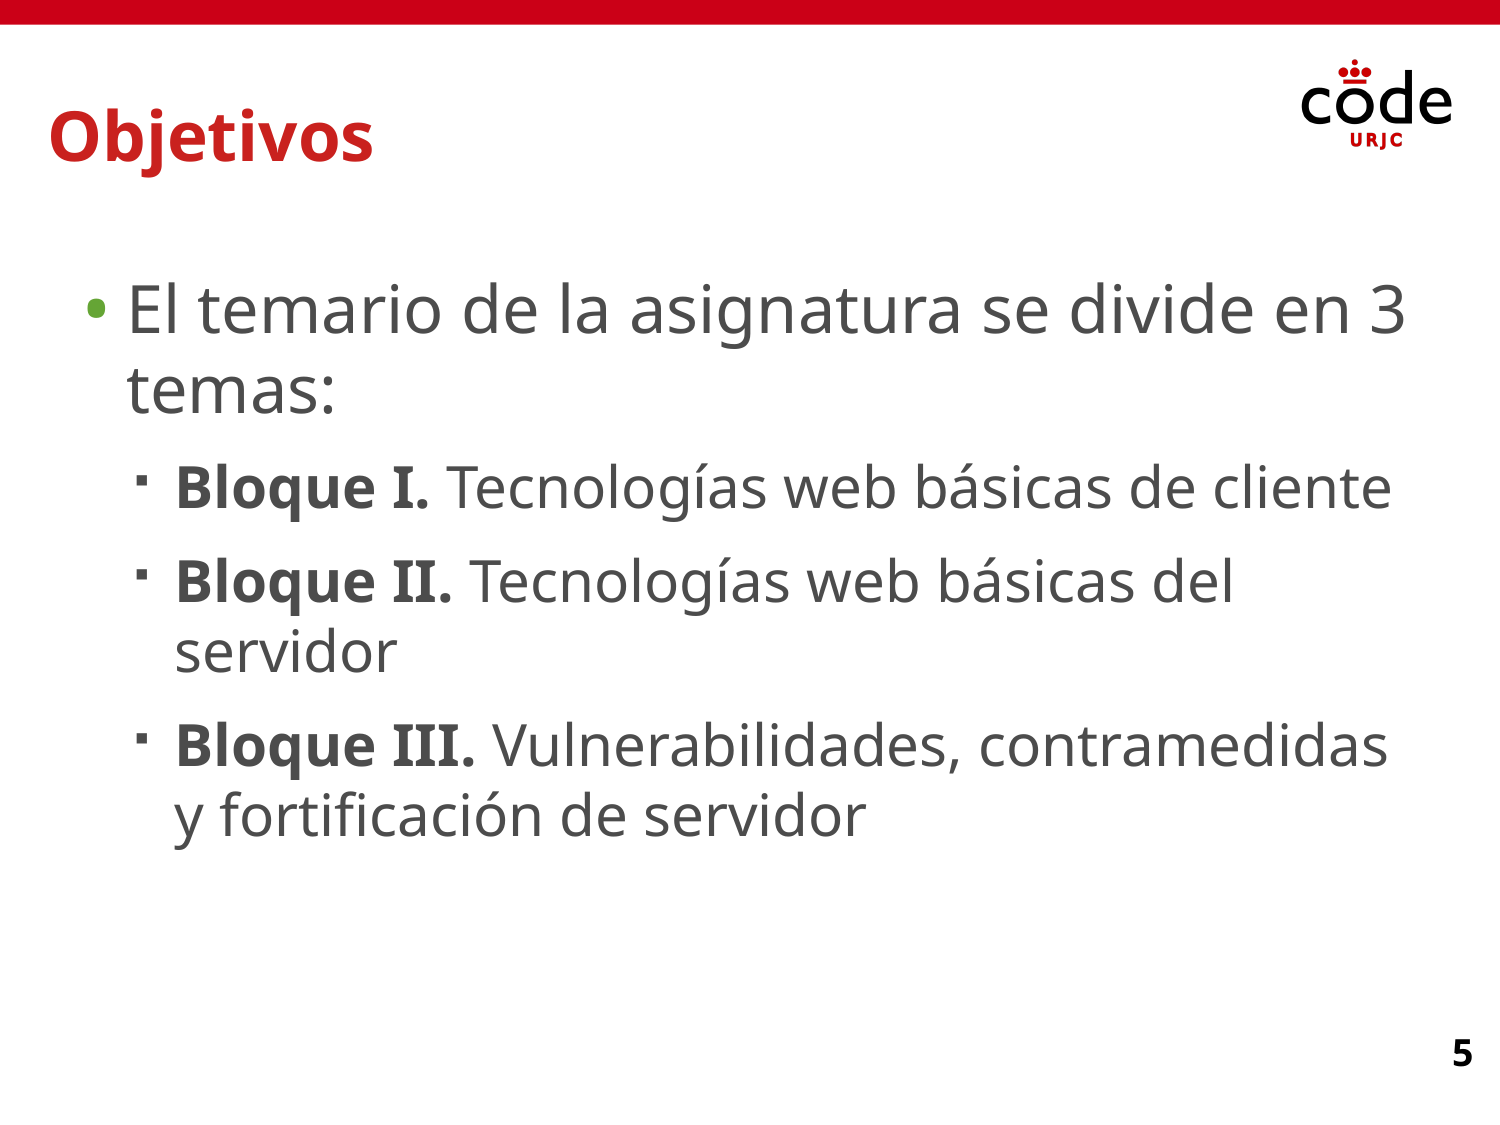

# Objetivos
El temario de la asignatura se divide en 3 temas:
Bloque I. Tecnologías web básicas de cliente
Bloque II. Tecnologías web básicas del servidor
Bloque III. Vulnerabilidades, contramedidas y fortificación de servidor
5